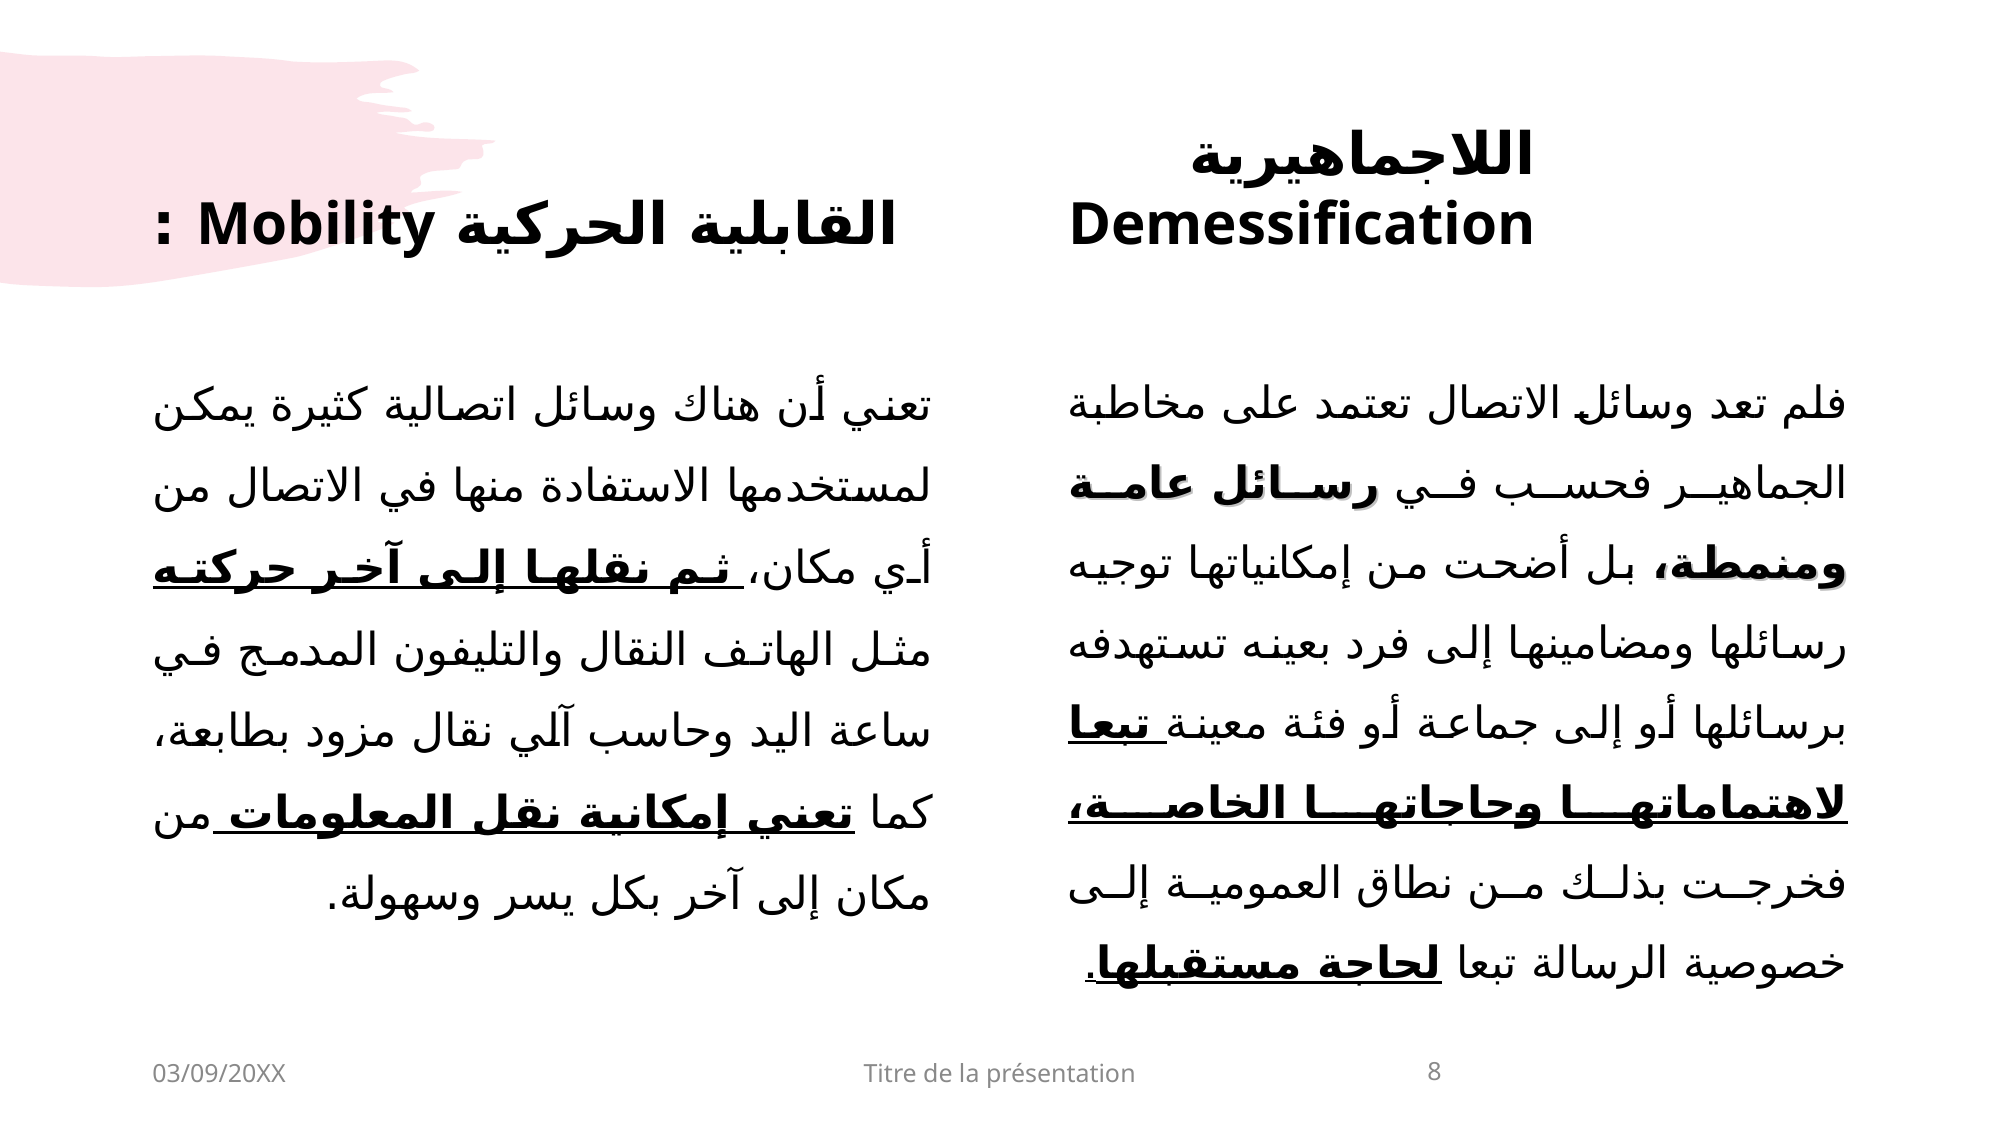

# القابلية الحركية Mobility :
اللاجماهيرية Demessification
تعني أن هناك وسائل اتصالية كثيرة يمكن لمستخدمها الاستفادة منها في الاتصال من أي مكان، ثم نقلها إلى آخر حركته مثل الهاتف النقال والتليفون المدمج في ساعة اليد وحاسب آلي نقال مزود بطابعة، كما تعني إمكانية نقل المعلومات من مكان إلى آخر بكل يسر وسهولة.
فلم تعد وسائل الاتصال تعتمد على مخاطبة الجماهير فحسب في رسائل عامة ومنمطة، بل أضحت من إمكانياتها توجيه رسائلها ومضامينها إلى فرد بعينه تستهدفه برسائلها أو إلى جماعة أو فئة معينة تبعا لاهتماماتها وحاجاتها الخاصة، فخرجت بذلك من نطاق العمومية إلى خصوصية الرسالة تبعا لحاجة مستقبلها.
03/09/20XX
Titre de la présentation